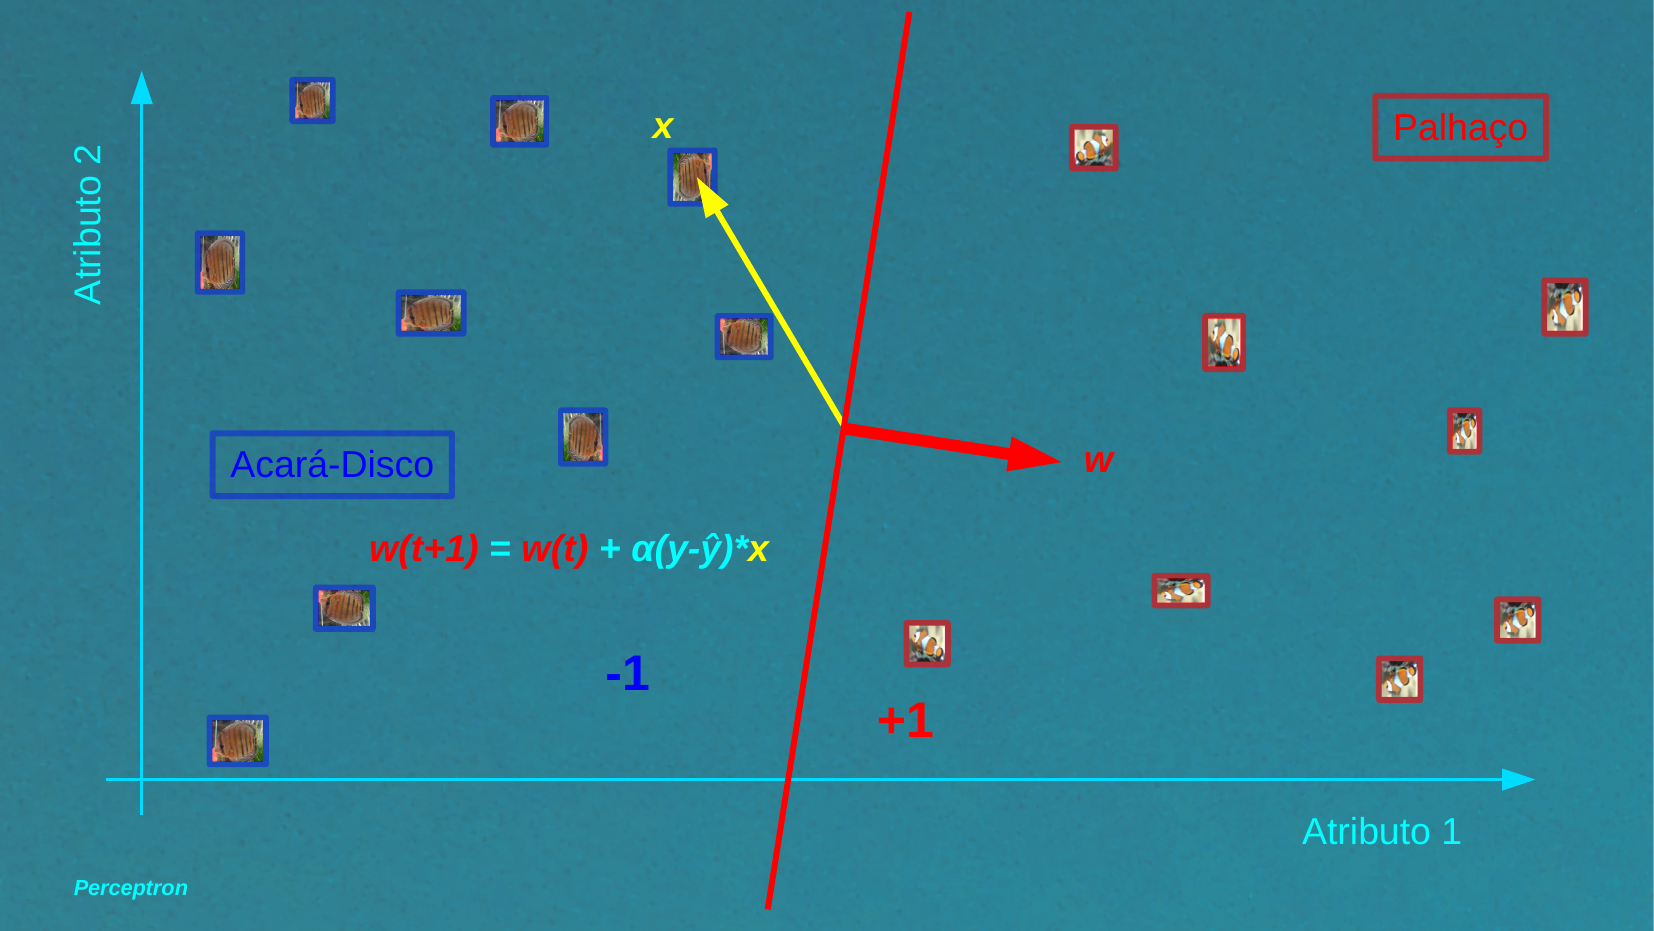

Palhaço
x
Atributo 2
w
Acará-Disco
w(t+1) = w(t) + α(y-ŷ)*x
-1
+1
Atributo 1